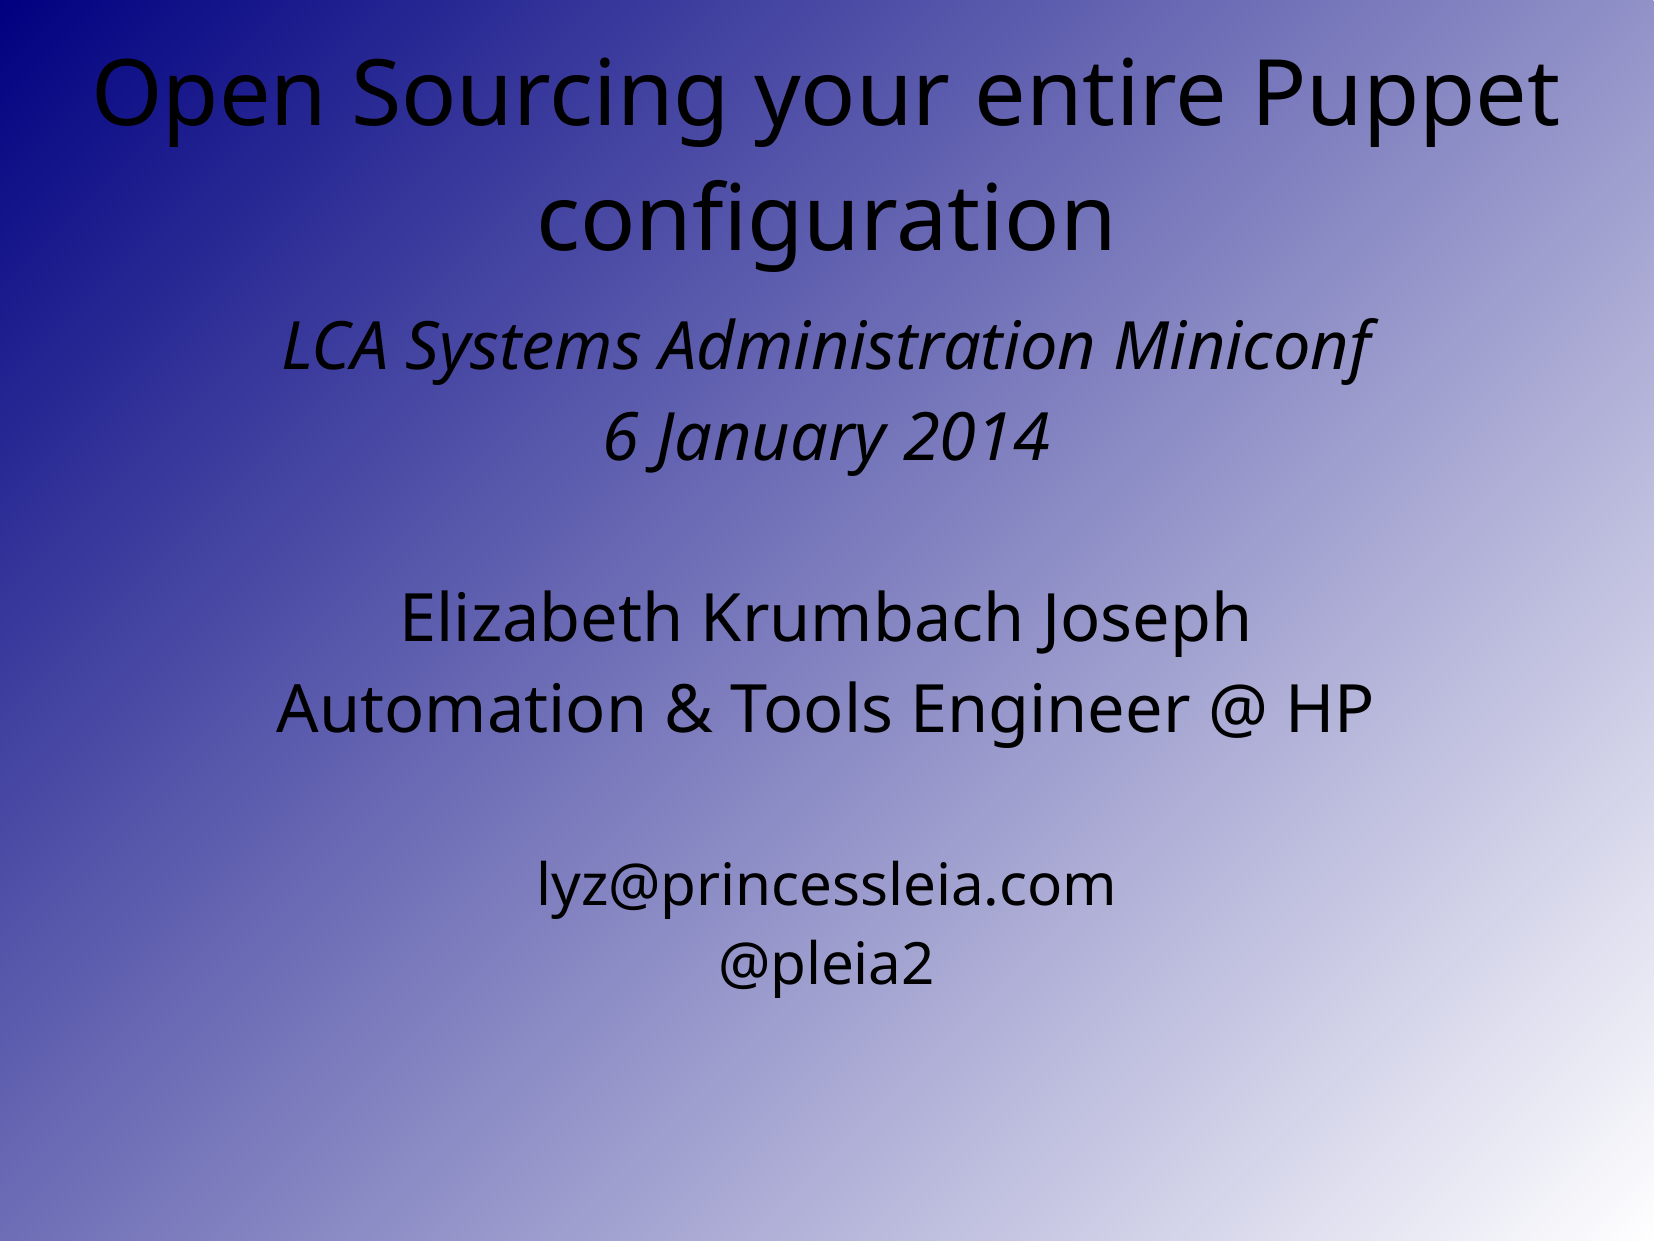

# Open Sourcing your entire Puppet configuration
LCA Systems Administration Miniconf
6 January 2014
Elizabeth Krumbach Joseph
Automation & Tools Engineer @ HP
lyz@princessleia.com
@pleia2